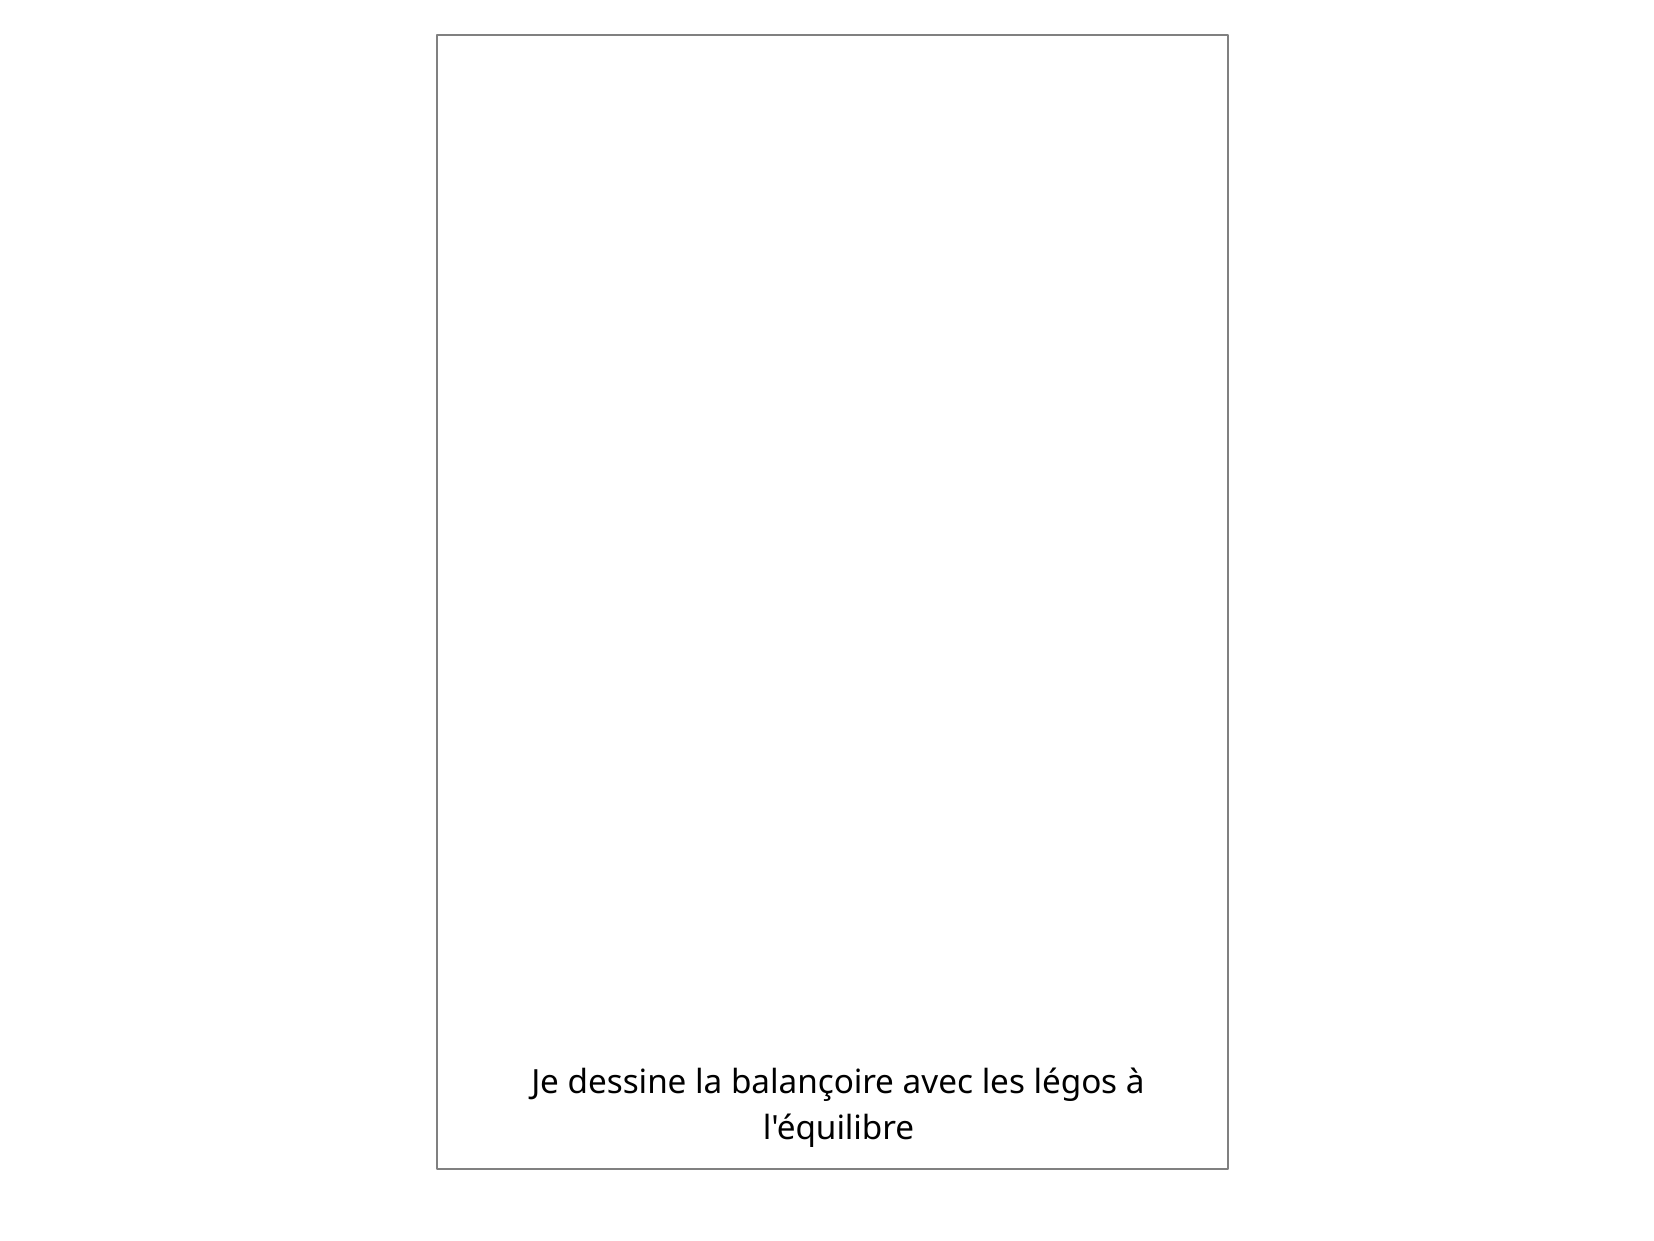

Je dessine la balançoire avec les légos à l'équilibre